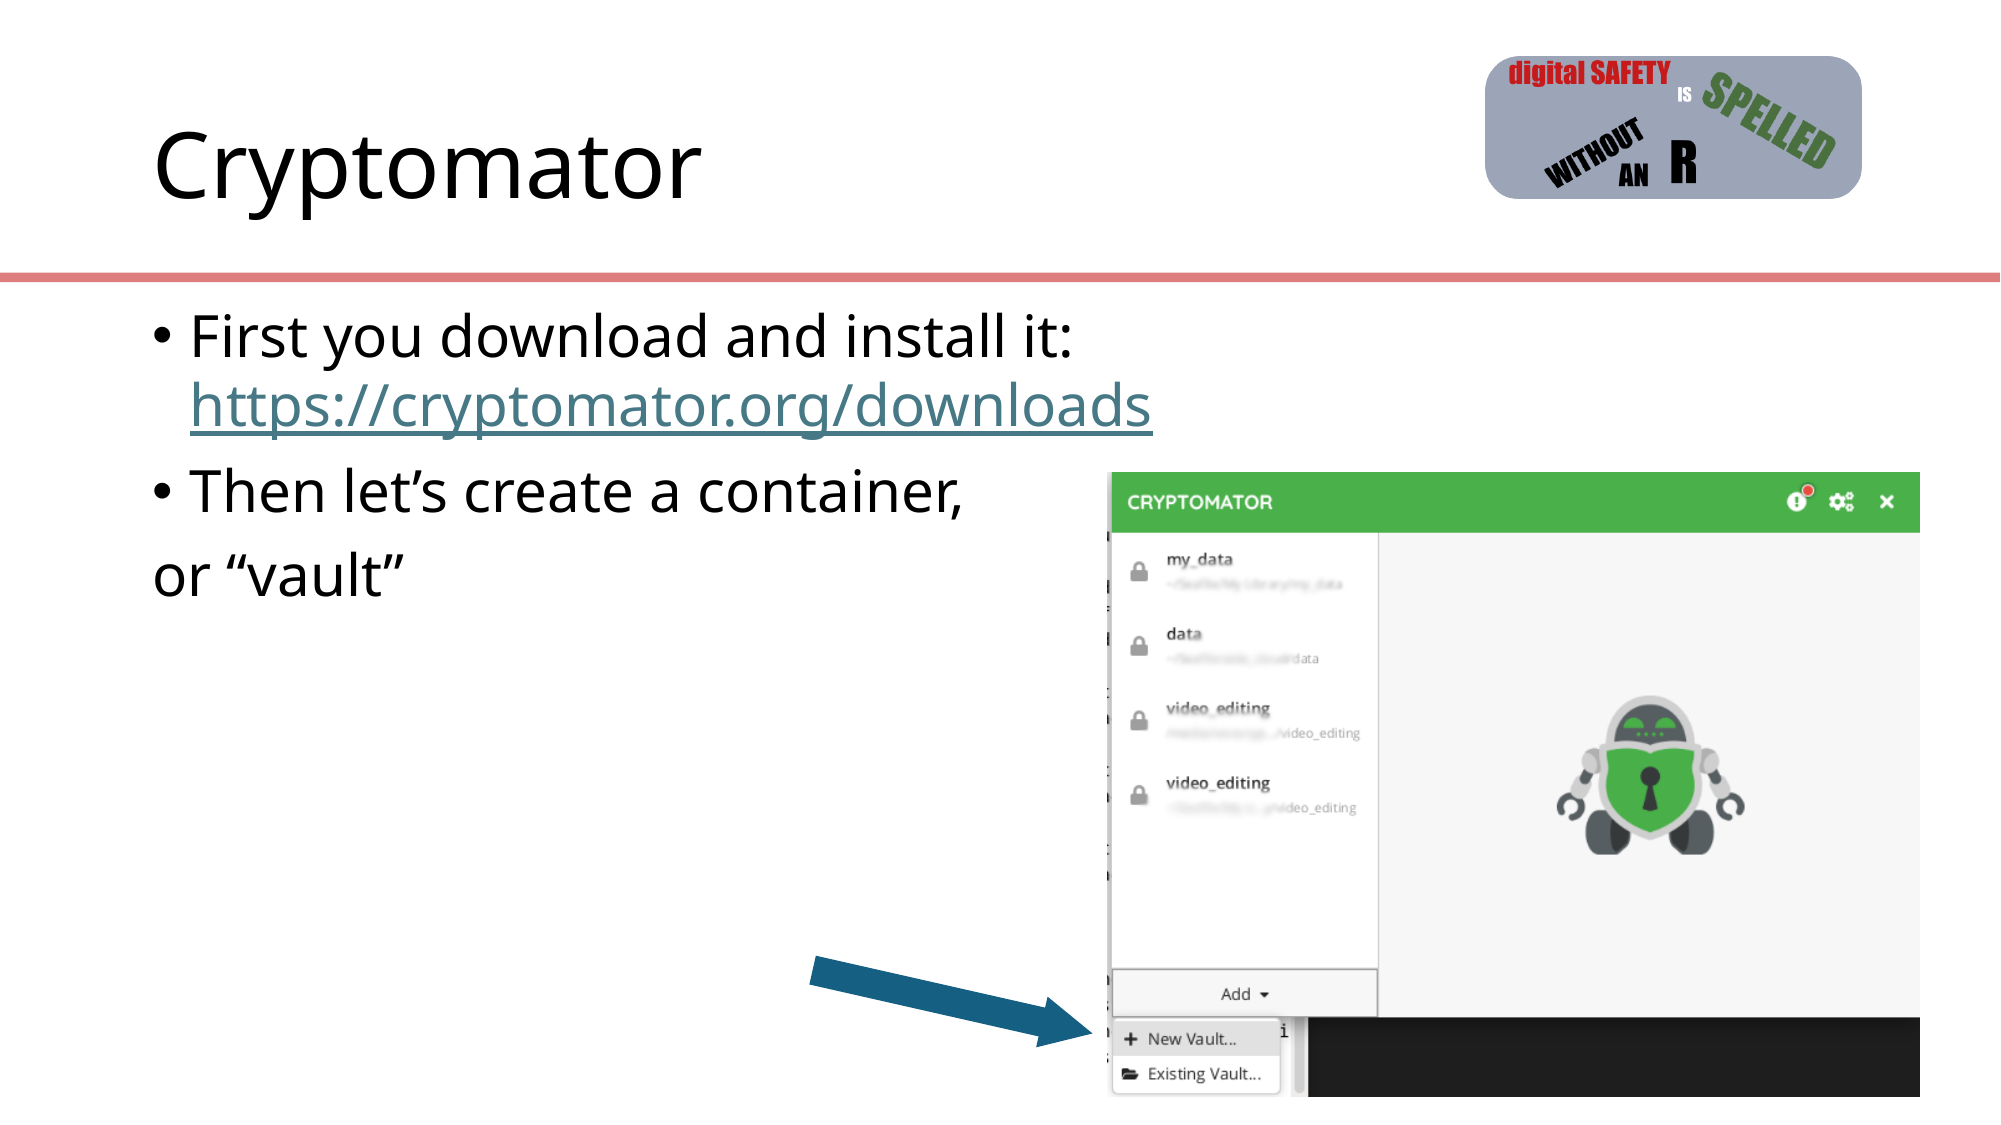

# Cryptomator
First you download and install it: https://cryptomator.org/downloads
Then let’s create a container,
or “vault”